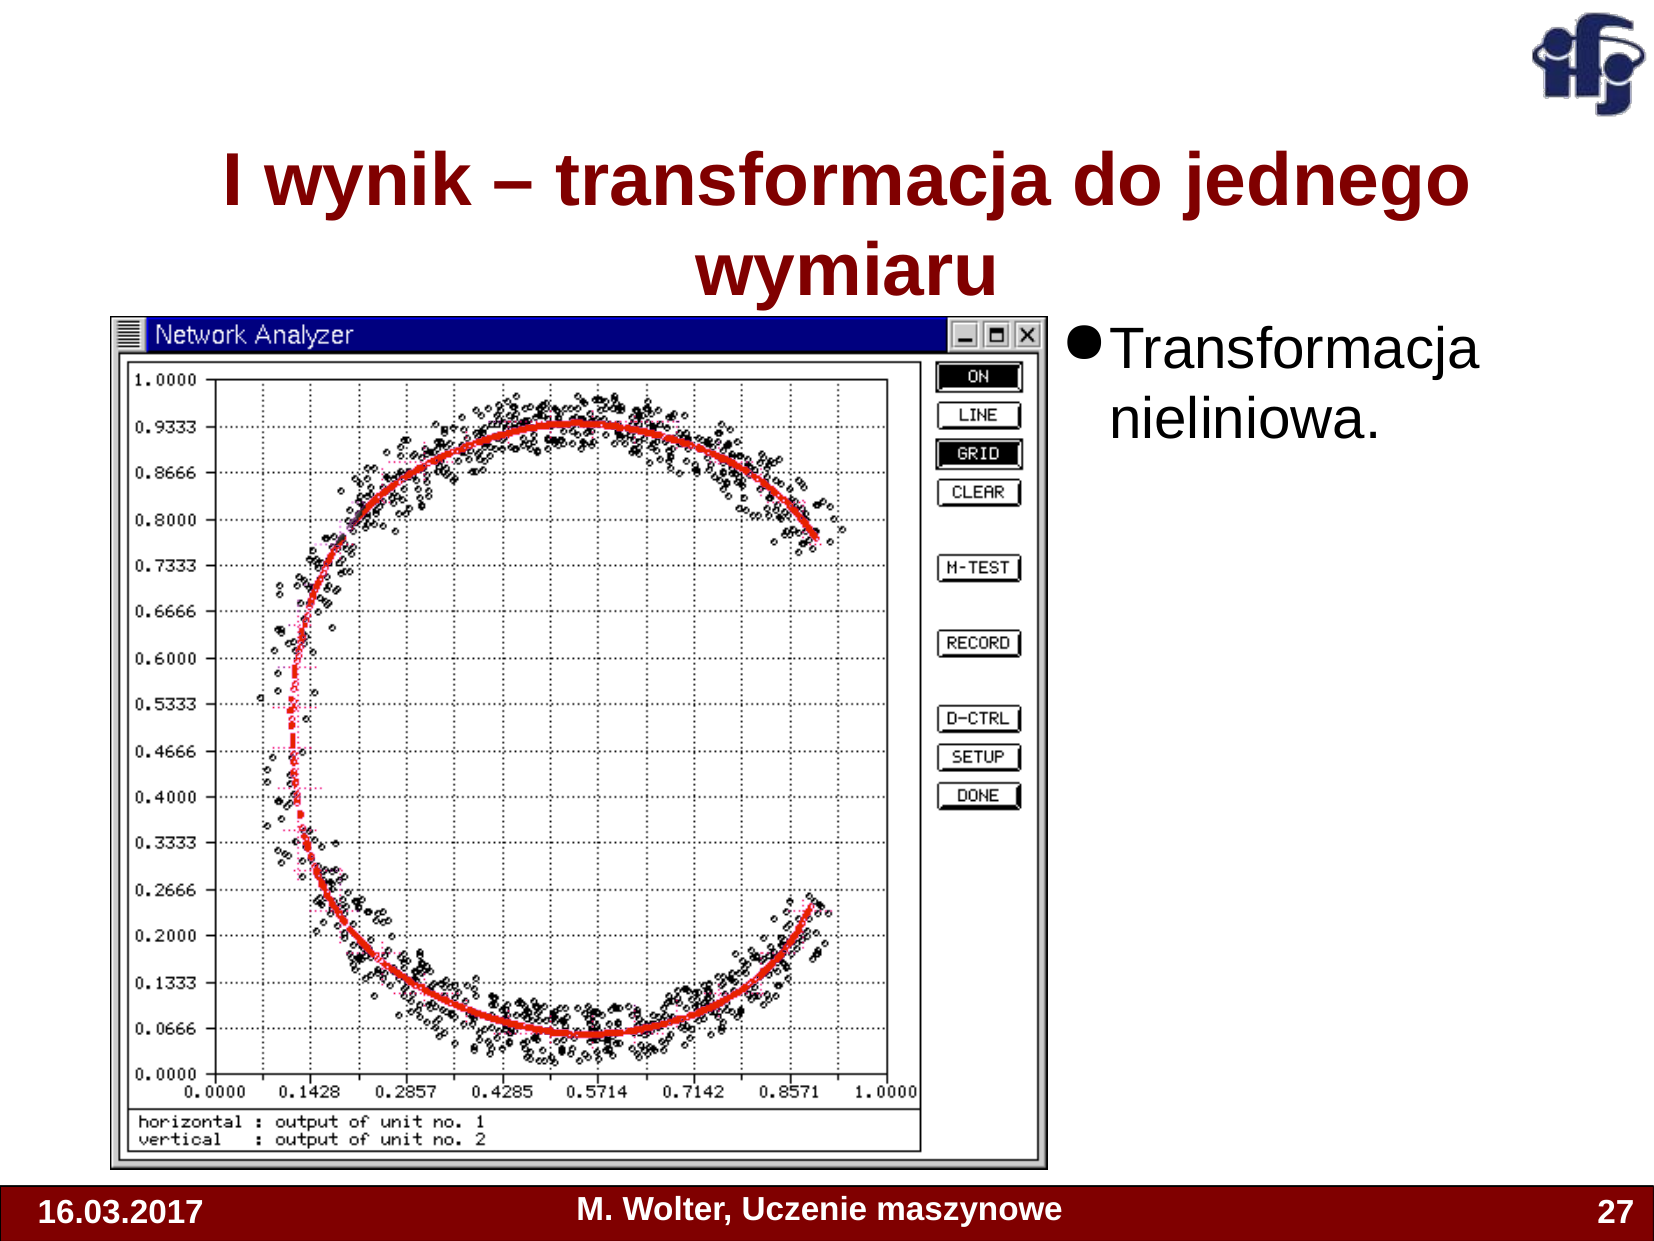

# I wynik – transformacja do jednego wymiaru
Transformacja nieliniowa.
22 kwietnia 2009
Marcin Wolter, Sieci Neuronowe